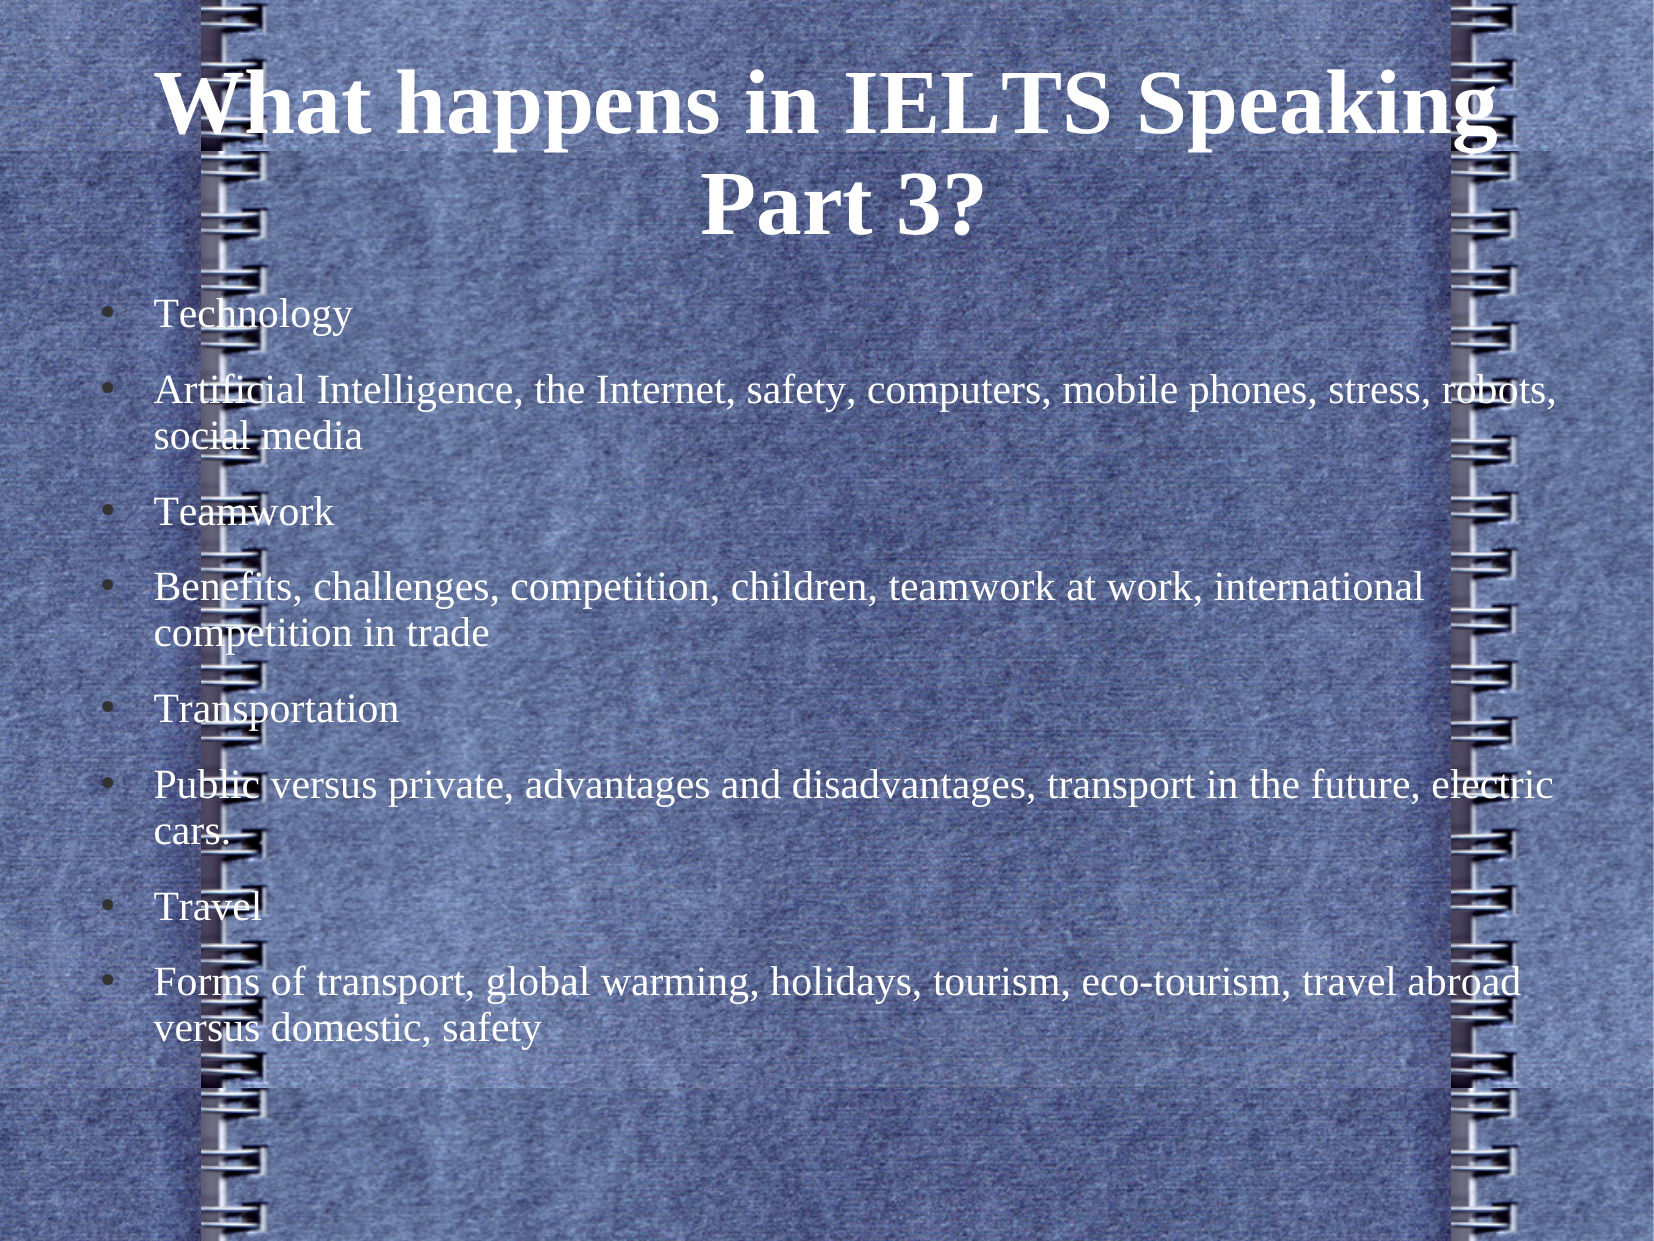

# What happens in IELTS Speaking Part 3?
Technology
Artificial Intelligence, the Internet, safety, computers, mobile phones, stress, robots, social media
Teamwork
Benefits, challenges, competition, children, teamwork at work, international competition in trade
Transportation
Public versus private, advantages and disadvantages, transport in the future, electric cars.
Travel
Forms of transport, global warming, holidays, tourism, eco-tourism, travel abroad versus domestic, safety